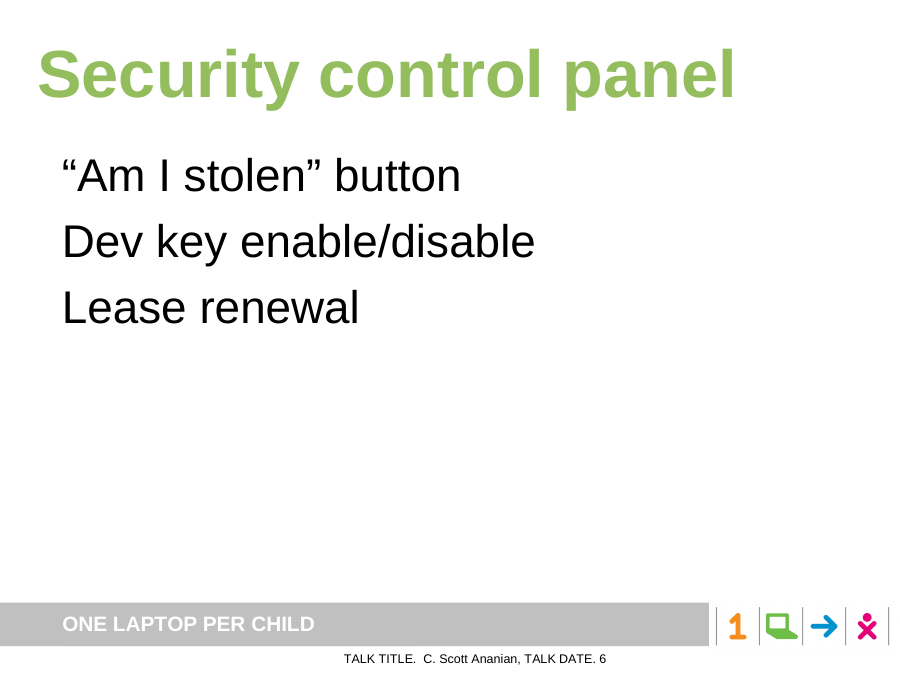

# Security control panel
“Am I stolen” button
Dev key enable/disable
Lease renewal